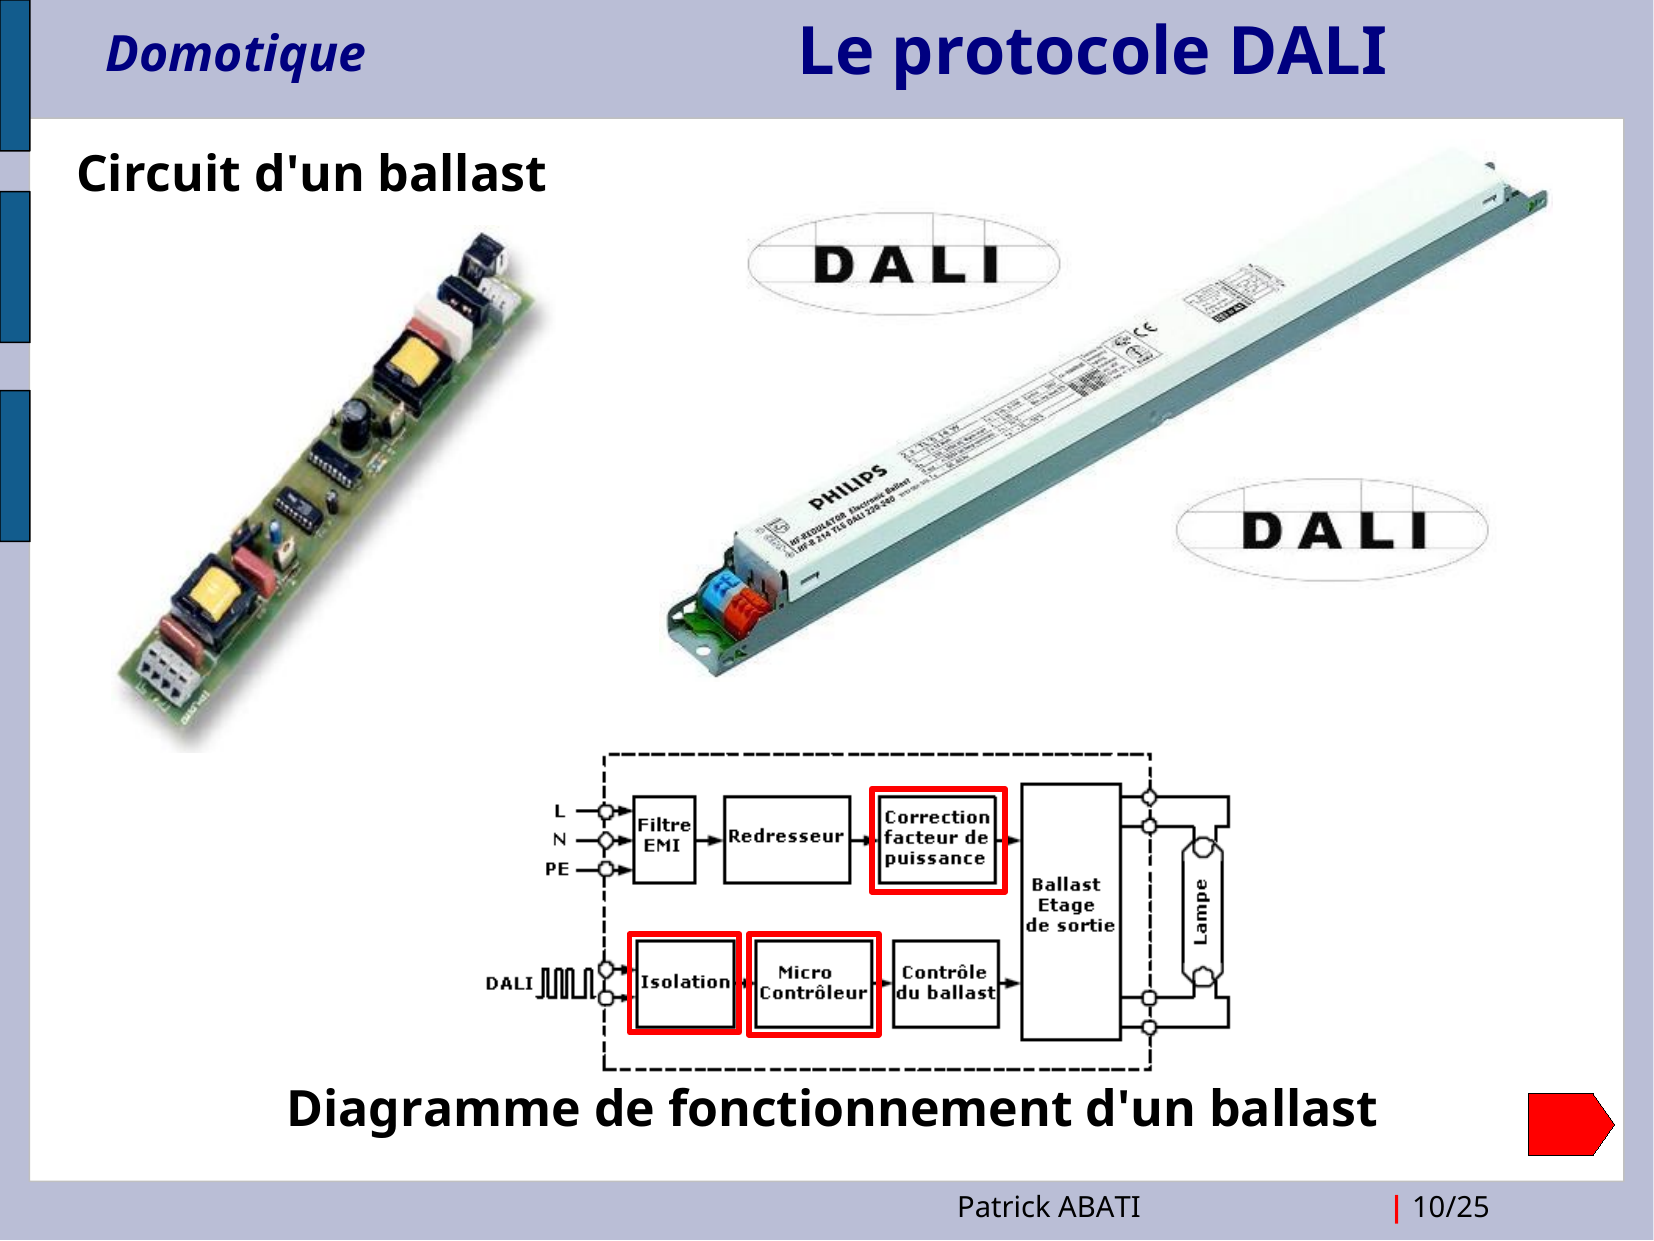

Circuit d'un ballast
Diagramme de fonctionnement d'un ballast